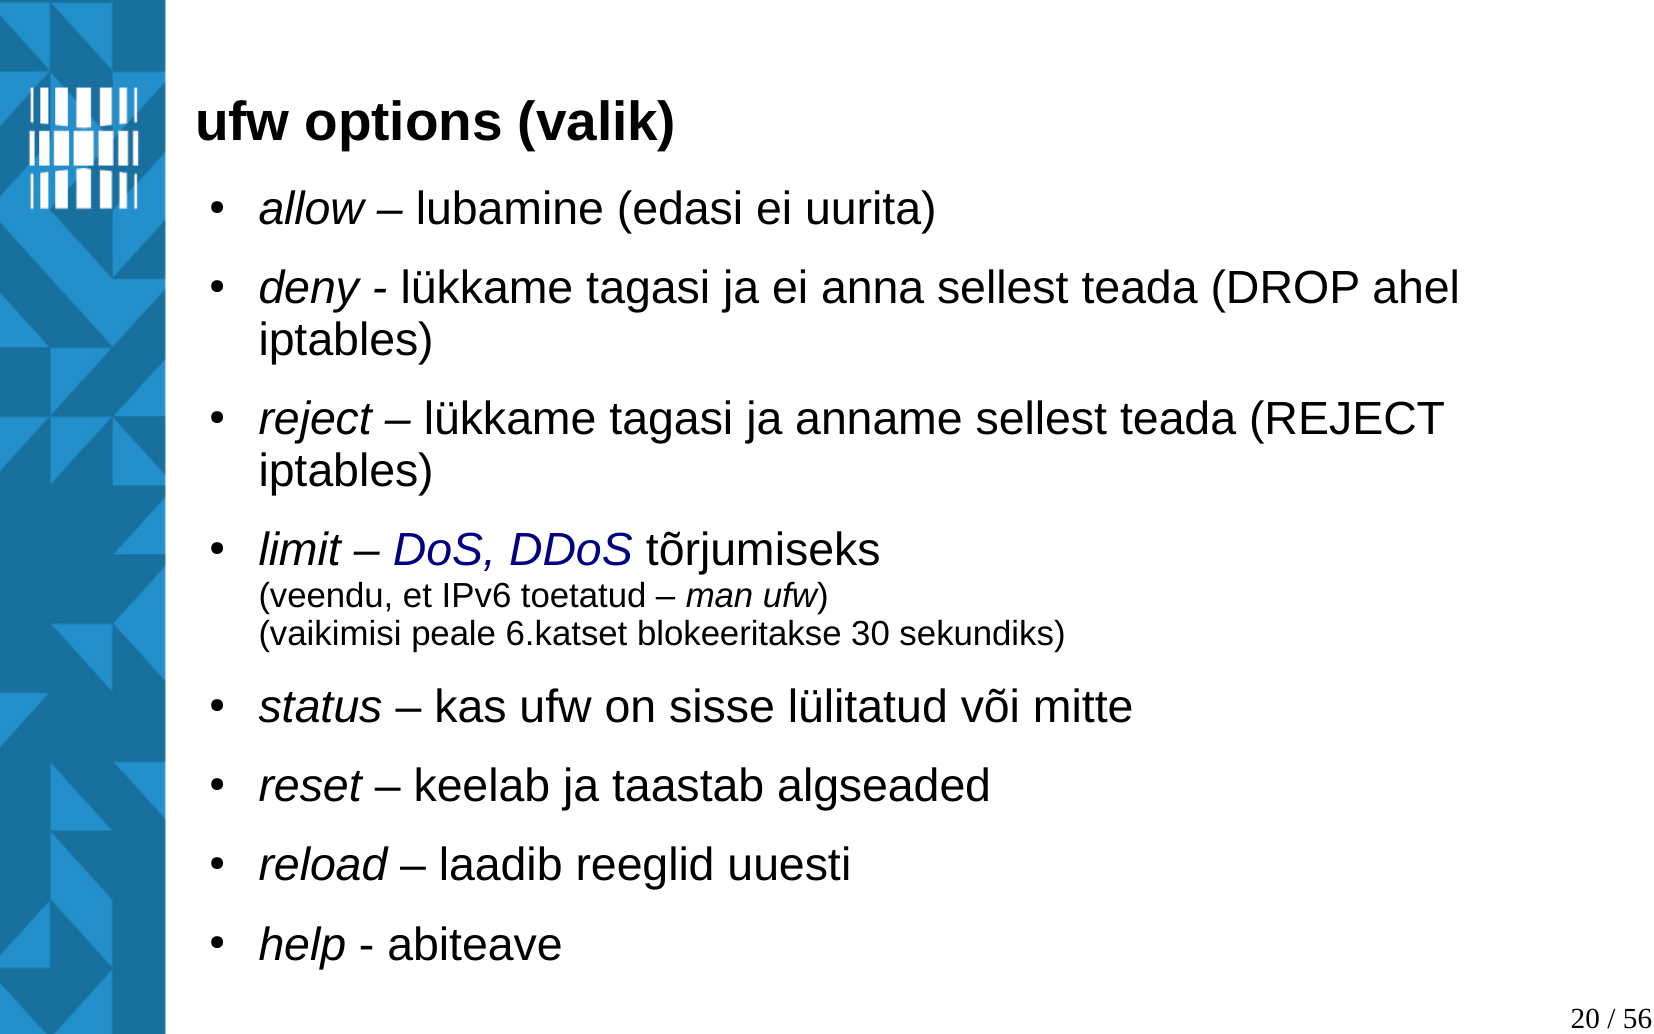

# ufw options (valik)
allow – lubamine (edasi ei uurita)
deny - lükkame tagasi ja ei anna sellest teada (DROP ahel iptables)
reject – lükkame tagasi ja anname sellest teada (REJECT iptables)
limit – DoS, DDoS tõrjumiseks
(veendu, et IPv6 toetatud – man ufw)
(vaikimisi peale 6.katset blokeeritakse 30 sekundiks)
status – kas ufw on sisse lülitatud või mitte
reset – keelab ja taastab algseaded
reload – laadib reeglid uuesti
help - abiteave
20